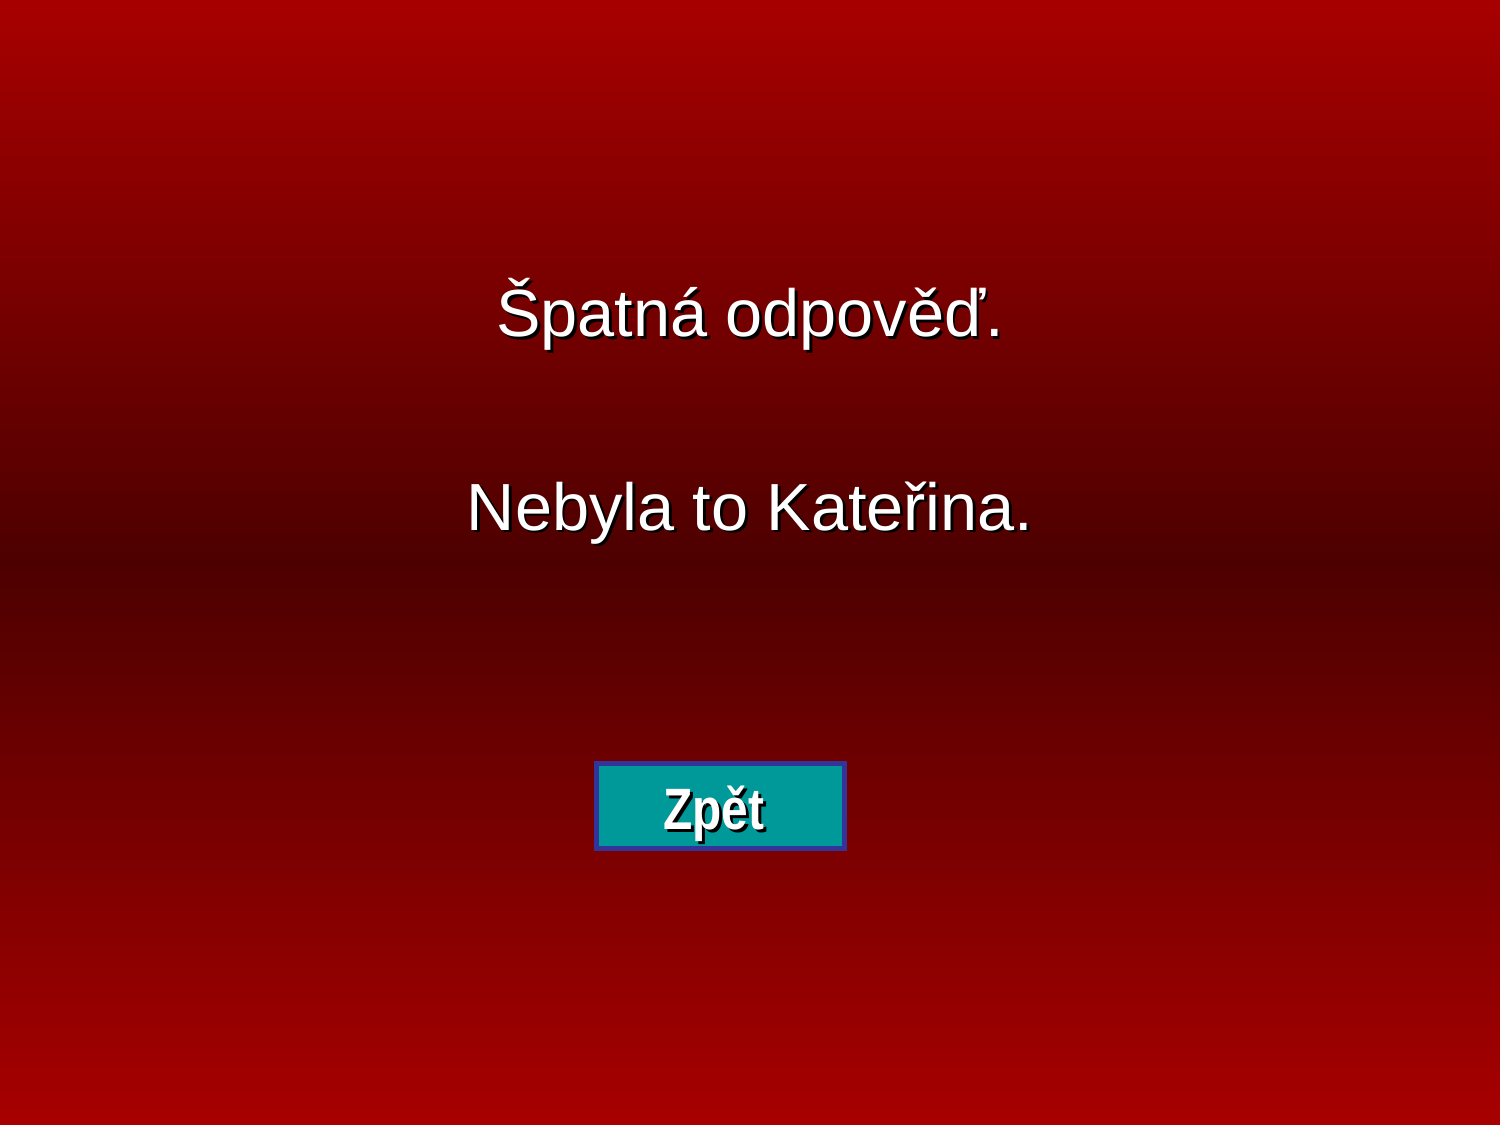

#
Špatná odpověď.
Nebyla to Kateřina.
Zpět